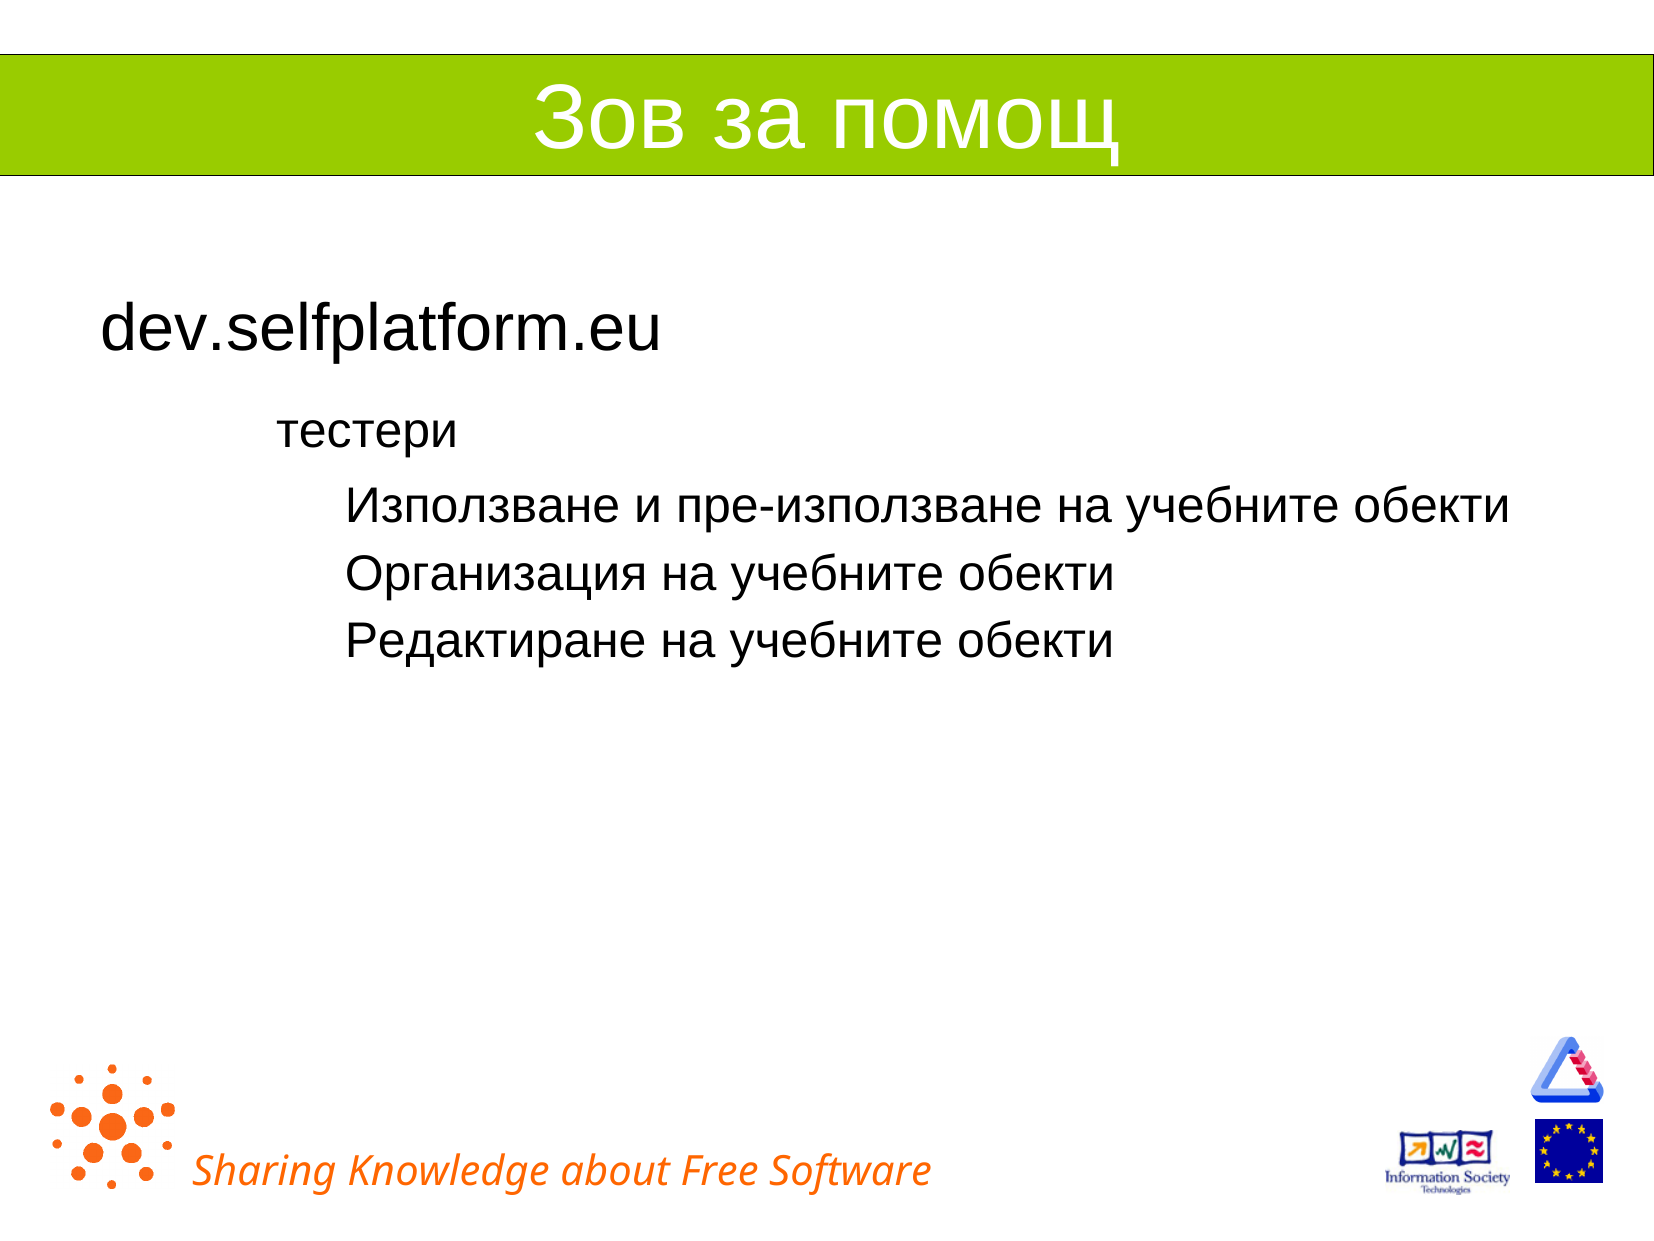

# Зов за помощ
dev.selfplatform.eu
 тестери
 Използване и пре-използване на учебните обекти
 Организация на учебните обекти
 Редактиране на учебните обекти